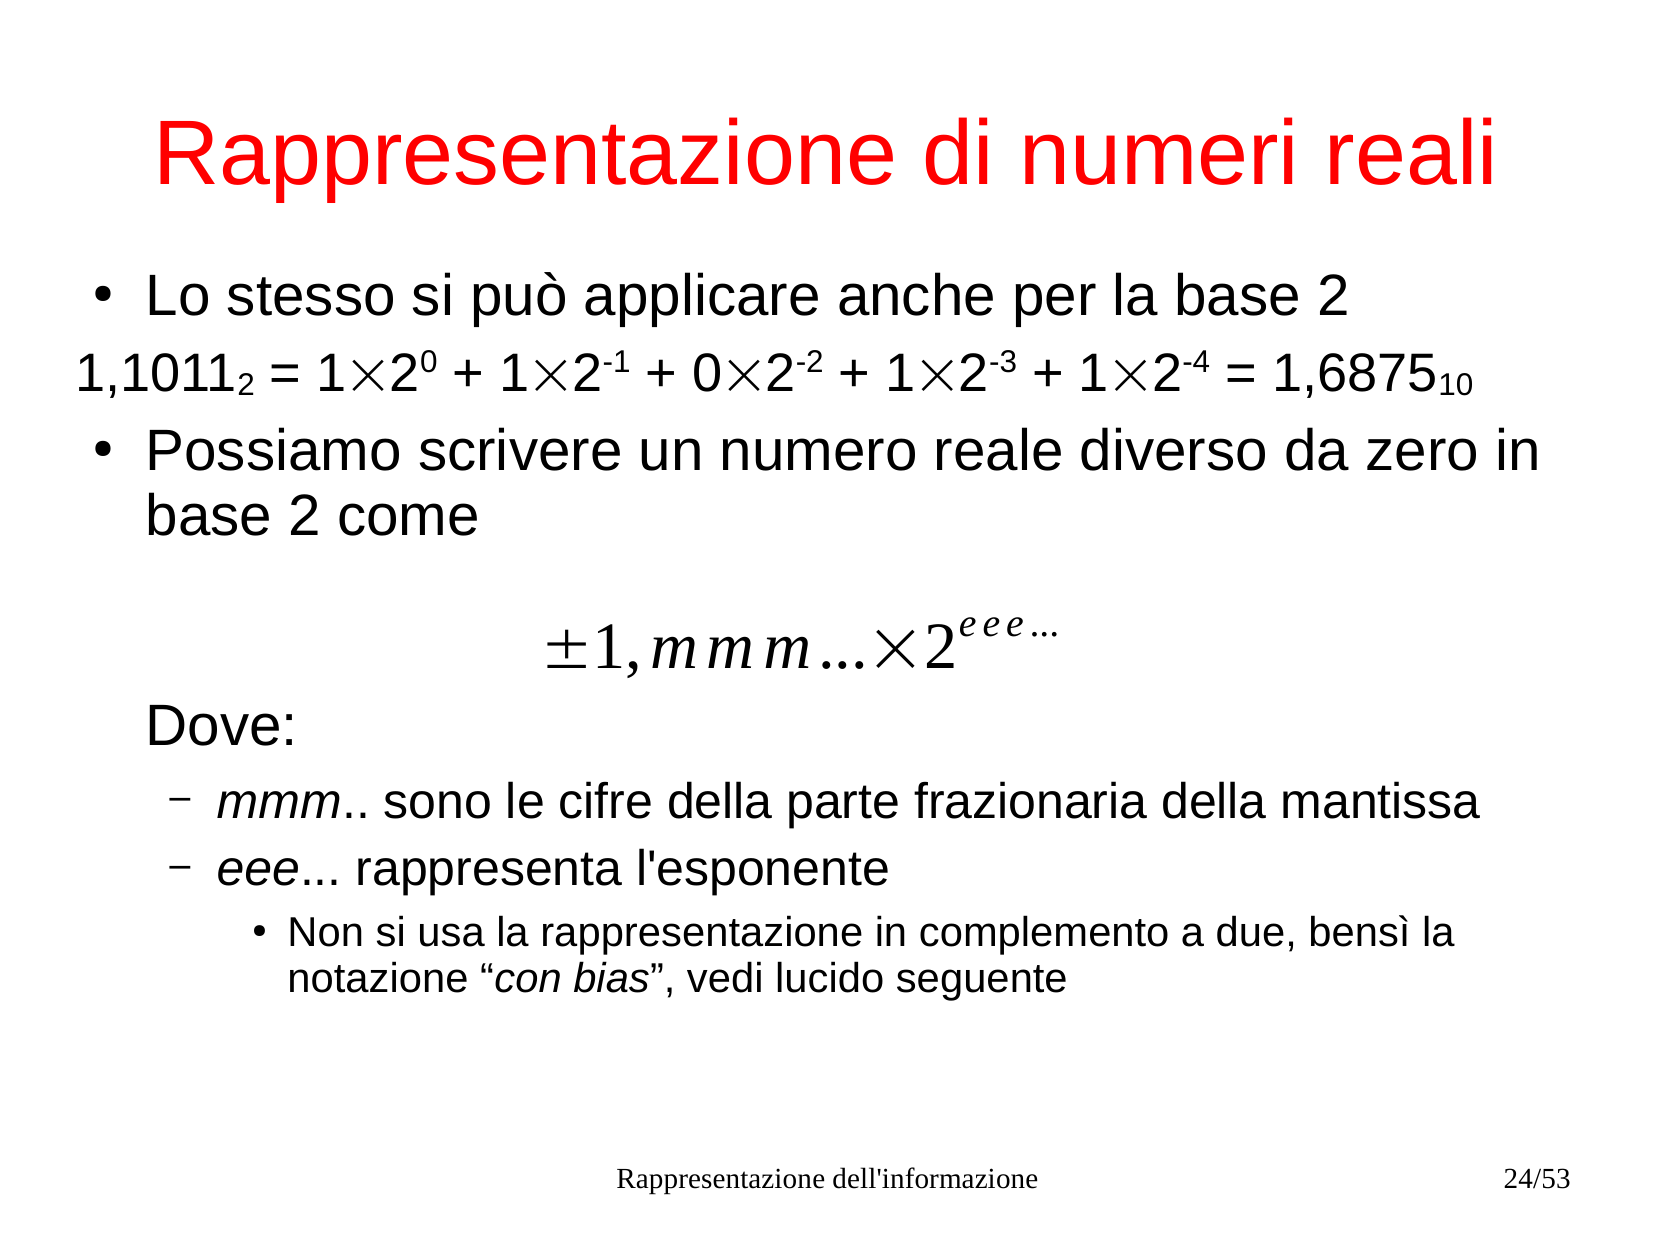

# Rappresentazione di numeri reali
Lo stesso si può applicare anche per la base 2
1,10112 = 1´20 + 1´2-1 + 0´2-2 + 1´2-3 + 1´2-4 = 1,687510
Possiamo scrivere un numero reale diverso da zero in base 2 come
Dove:
mmm.. sono le cifre della parte frazionaria della mantissa
eee... rappresenta l'esponente
Non si usa la rappresentazione in complemento a due, bensì la notazione “con bias”, vedi lucido seguente
Rappresentazione dell'informazione
24